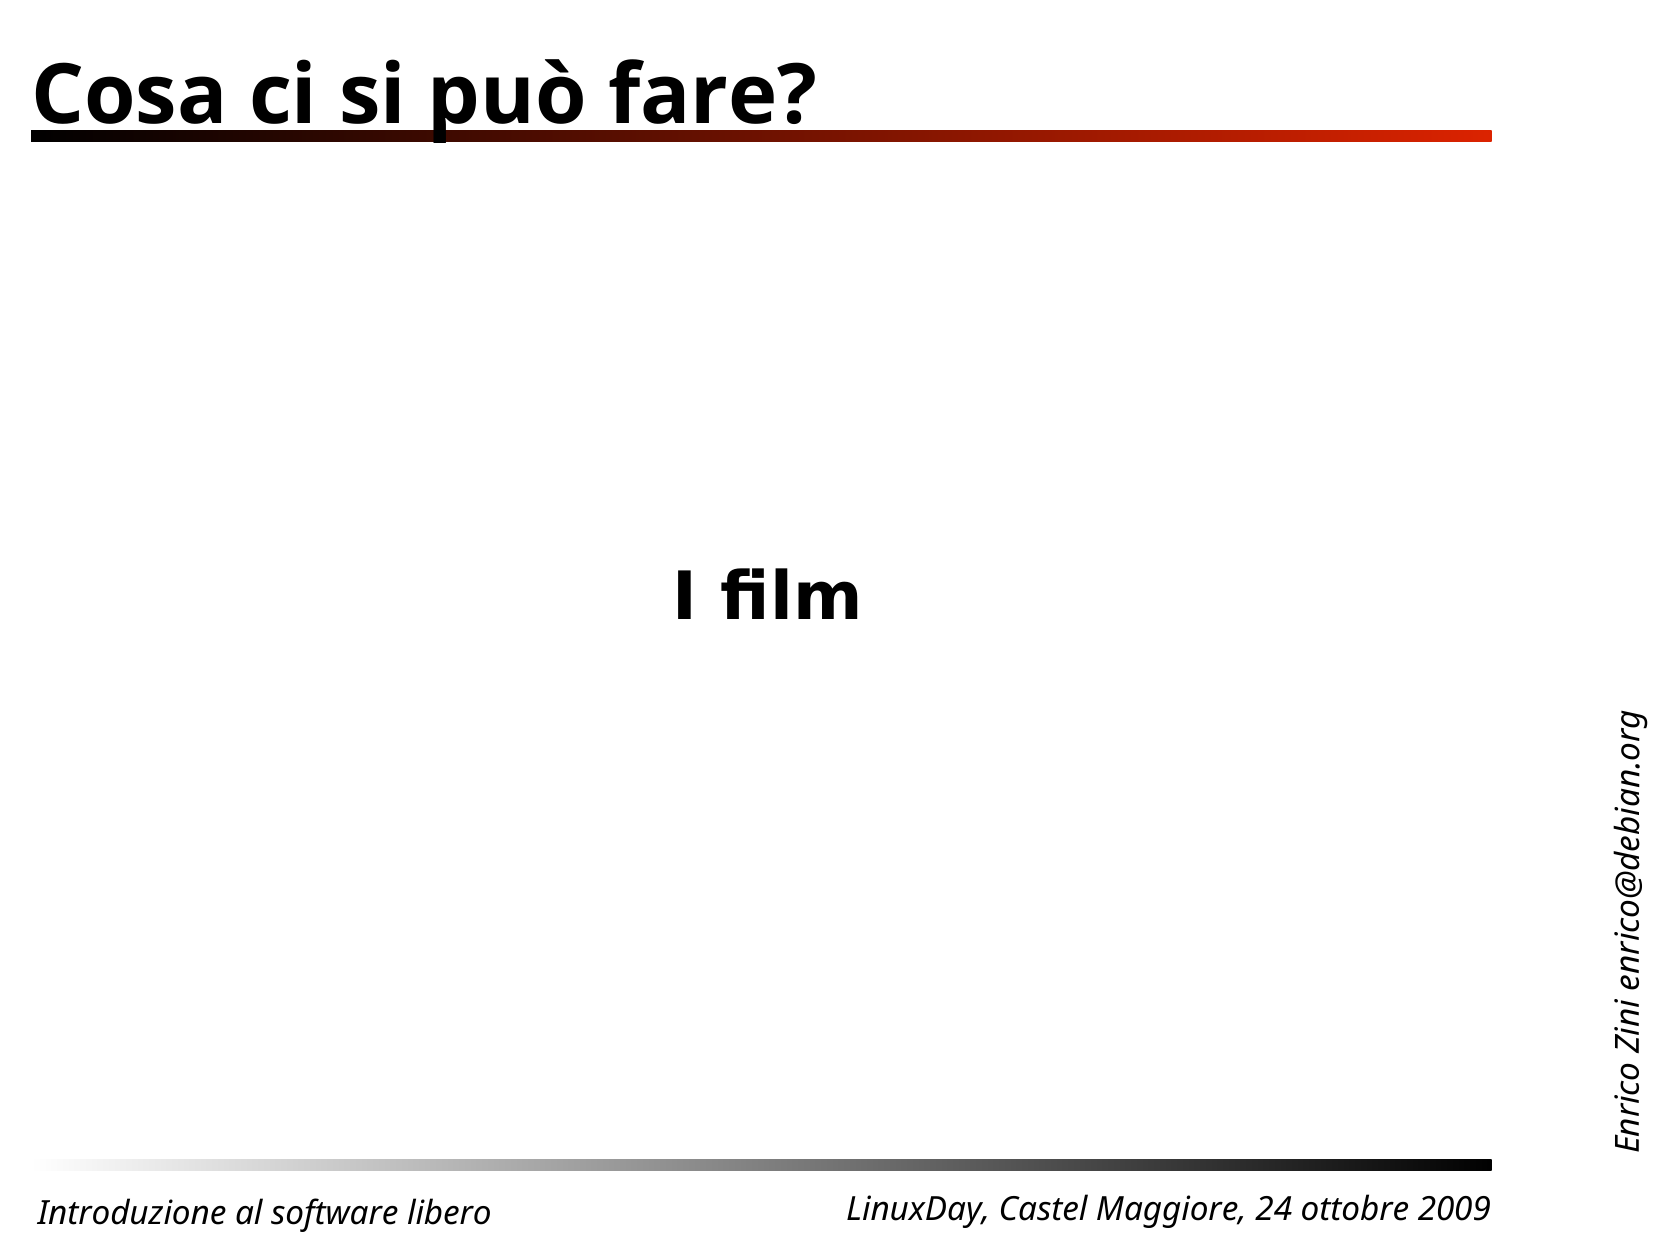

Cosa ci si può fare?
I film